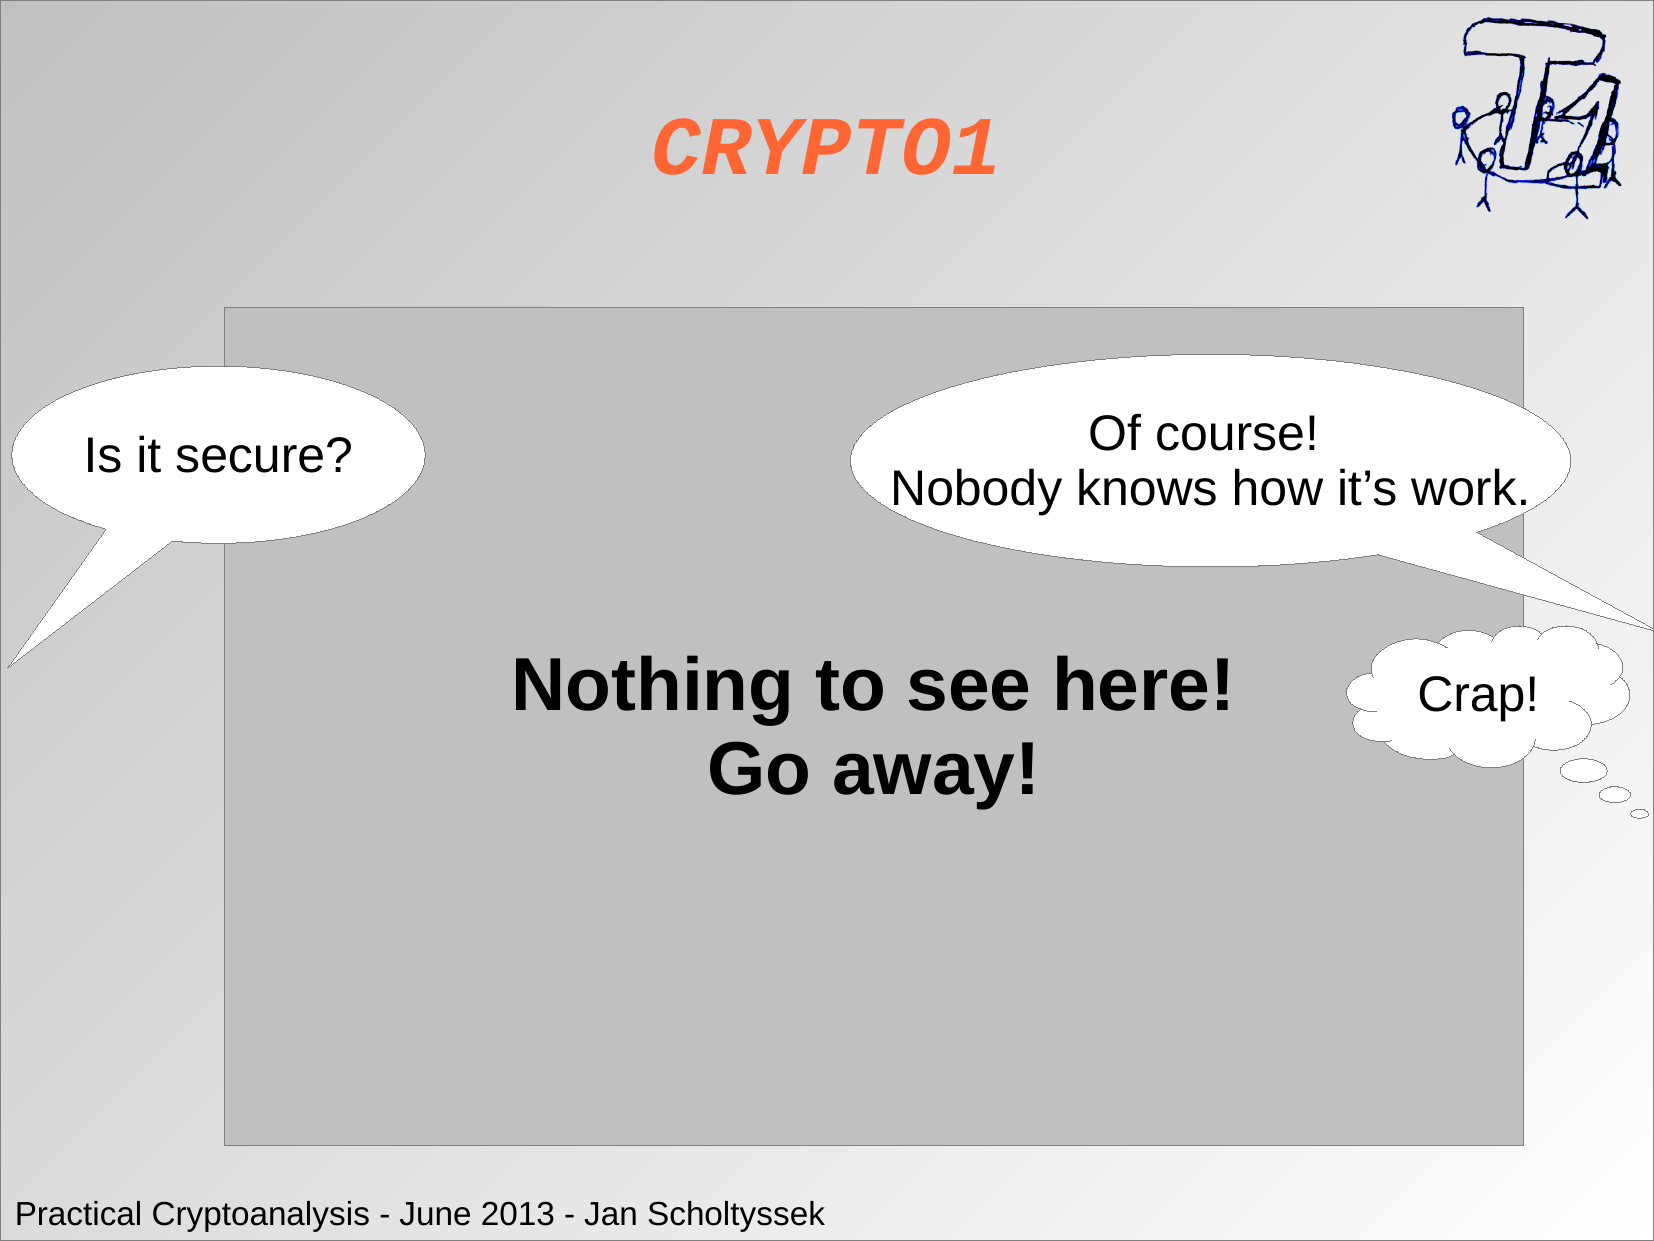

# CRYPTO1
Nothing to see here!
Go away!
Of course!
Nobody knows how it’s work.
Is it secure?
Crap!
Practical Cryptoanalysis - June 2013 - Jan Scholtyssek